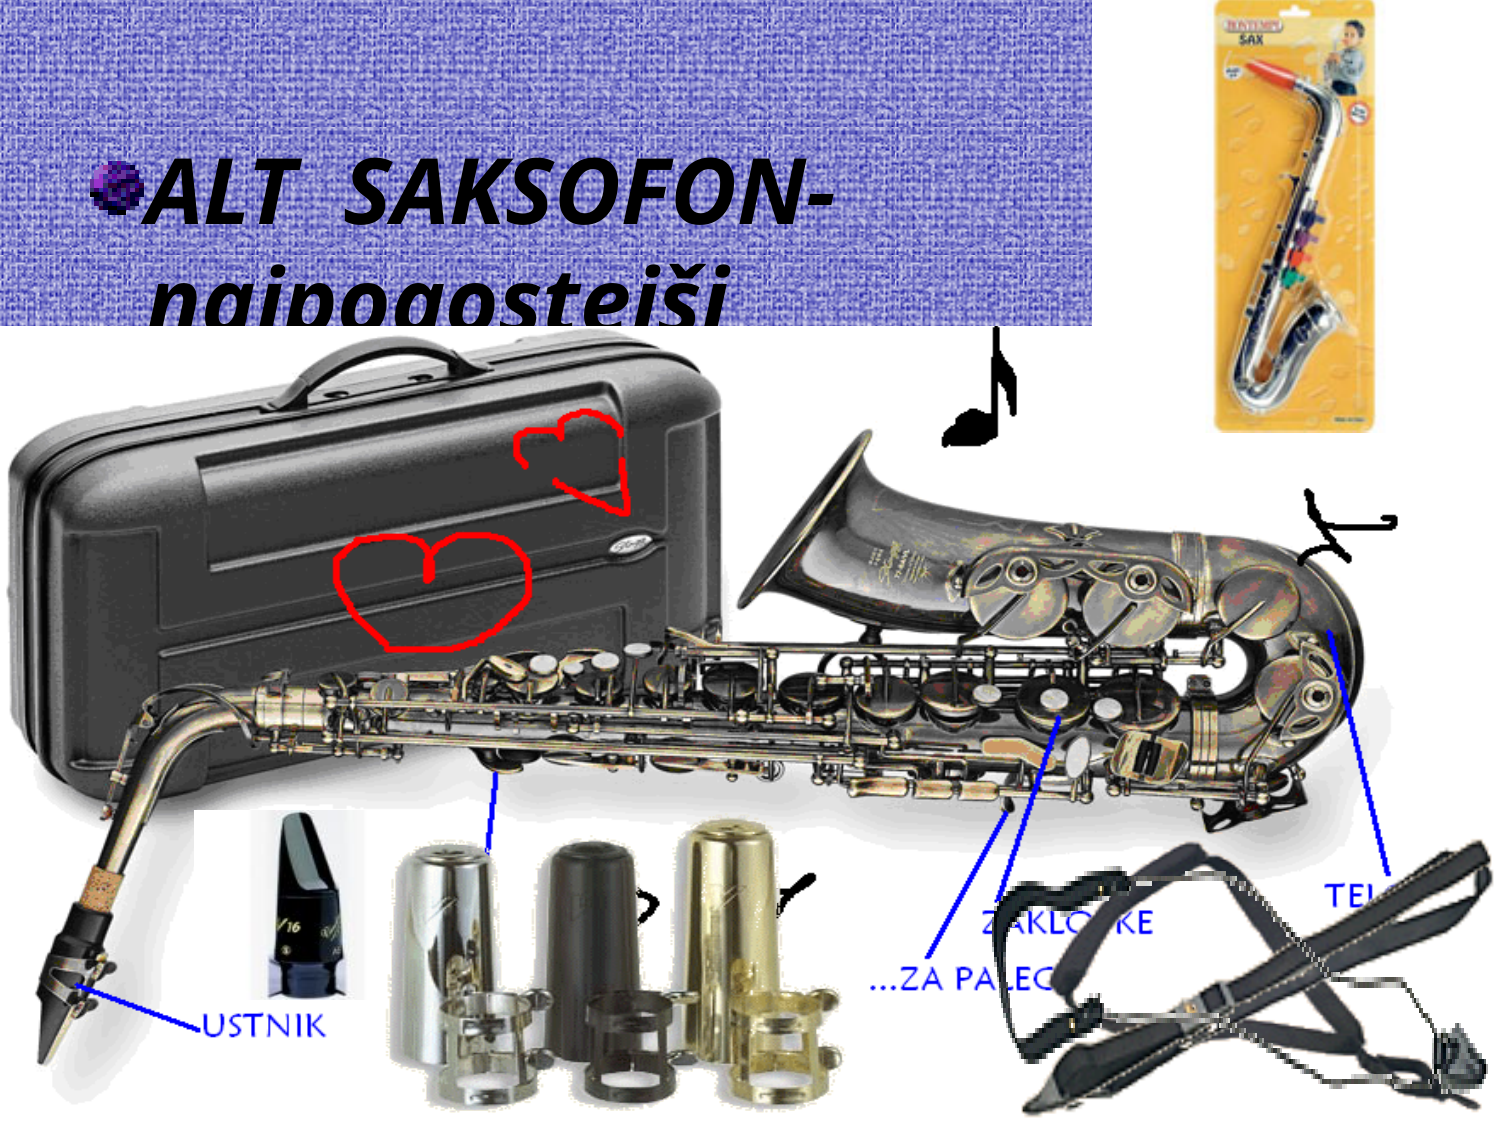

# ALT SAKSOFON-najpogostejši
Uglašen v Es
Klasična in jazz glasba
C1=Es-violina in klavir